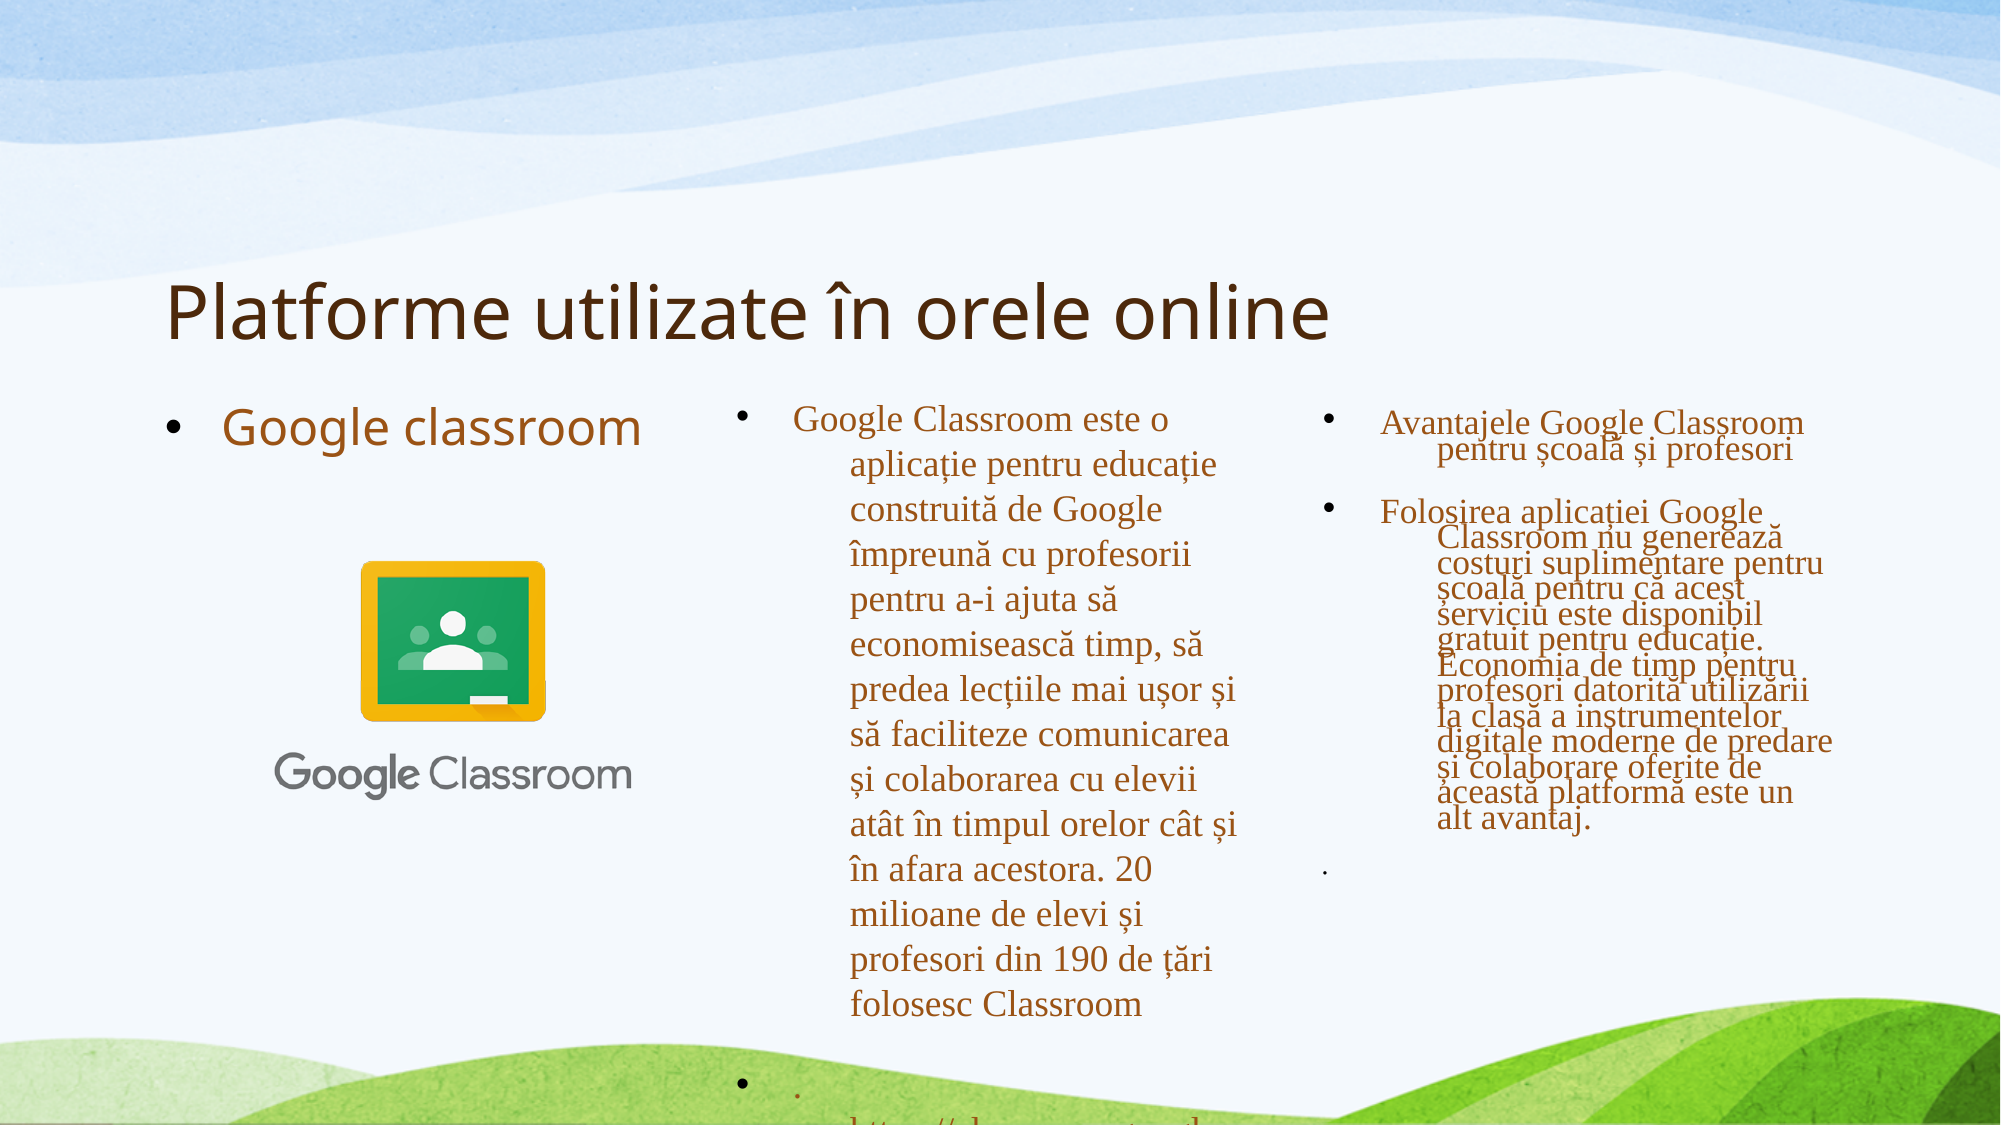

# Platforme utilizate în orele online
Google Classroom este o aplicație pentru educație construită de Google împreună cu profesorii pentru a-i ajuta să economisească timp, să predea lecțiile mai ușor și să faciliteze comunicarea și colaborarea cu elevii atât în timpul orelor cât și în afara acestora. 20 milioane de elevi și profesori din 190 de țări folosesc Classroom
.https://classroom.google.com/
Google classroom
Avantajele Google Classroom pentru școală și profesori
Folosirea aplicației Google Classroom nu generează costuri suplimentare pentru școală pentru că acest serviciu este disponibil gratuit pentru educație. Economia de timp pentru profesori datorită utilizării la clasă a instrumentelor digitale moderne de predare și colaborare oferite de această platformă este un alt avantaj.